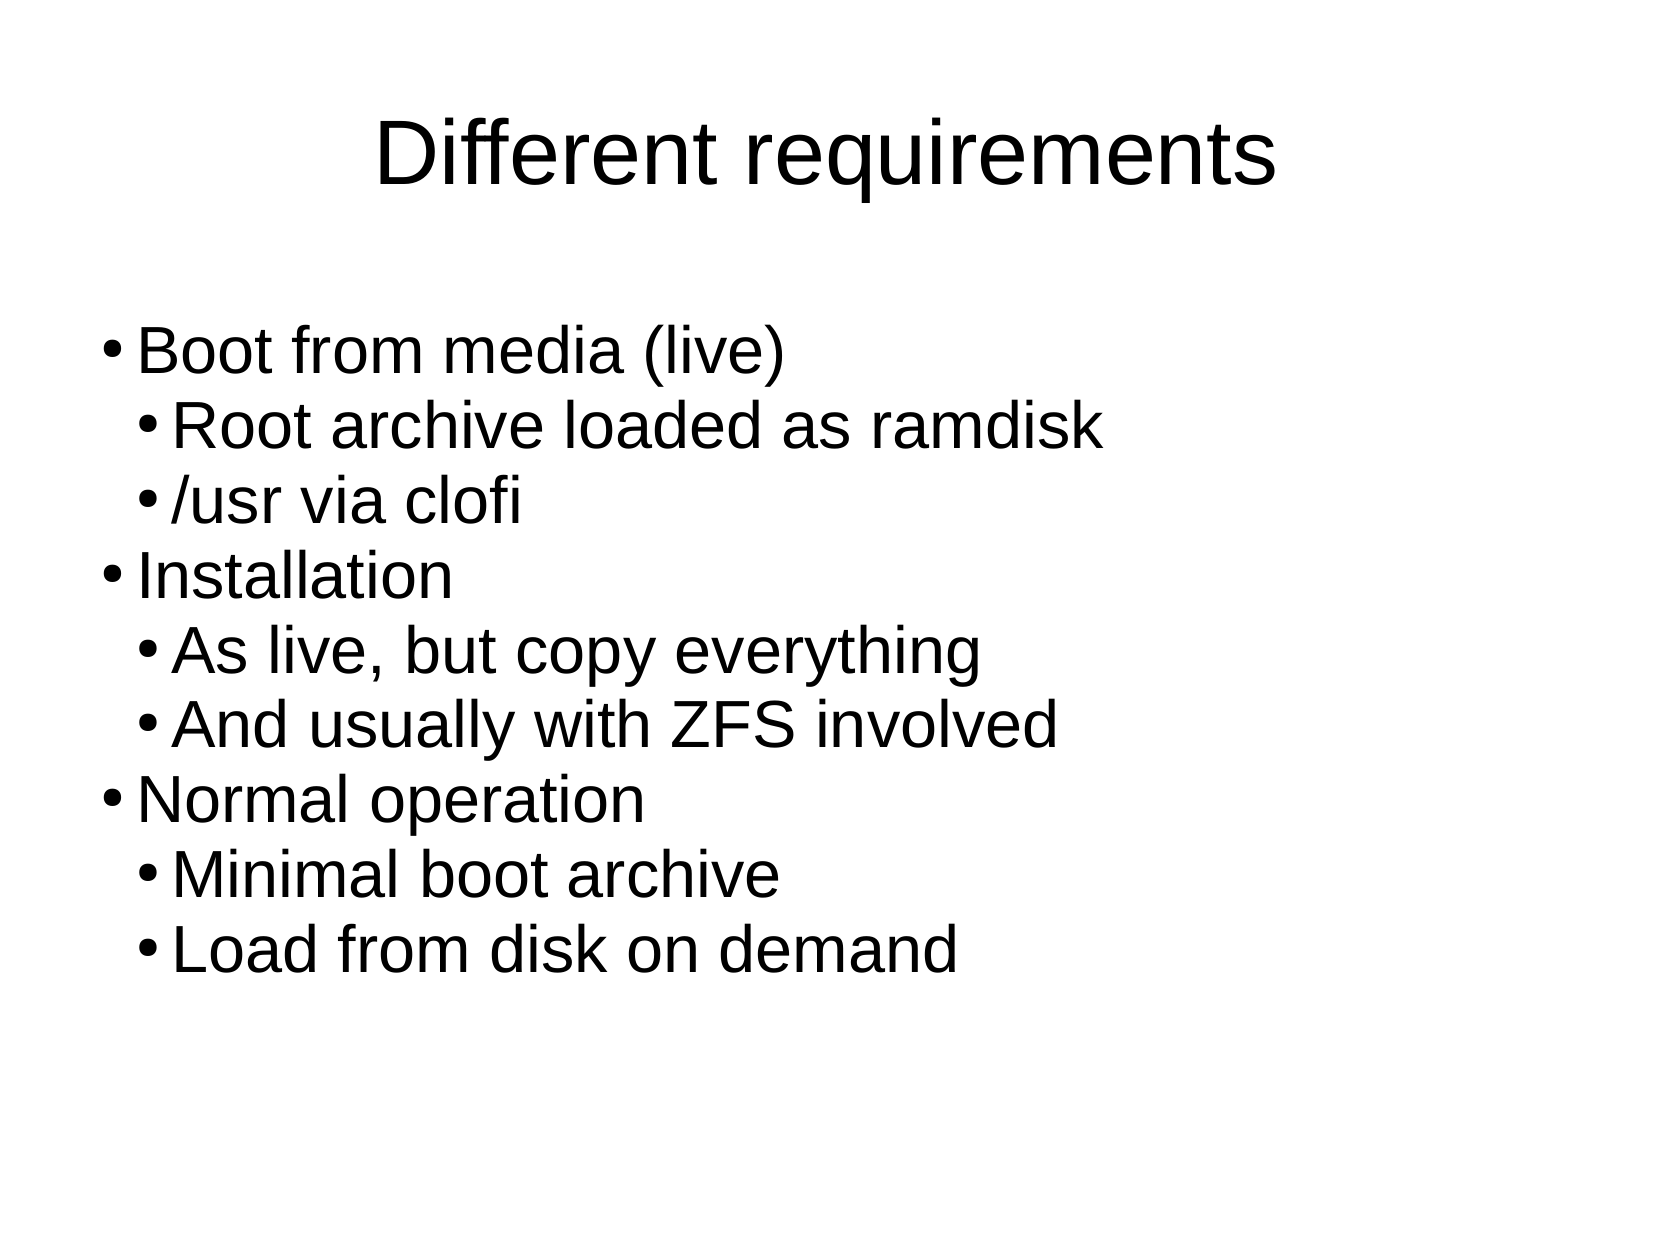

# Different requirements
Boot from media (live)
Root archive loaded as ramdisk
/usr via clofi
Installation
As live, but copy everything
And usually with ZFS involved
Normal operation
Minimal boot archive
Load from disk on demand